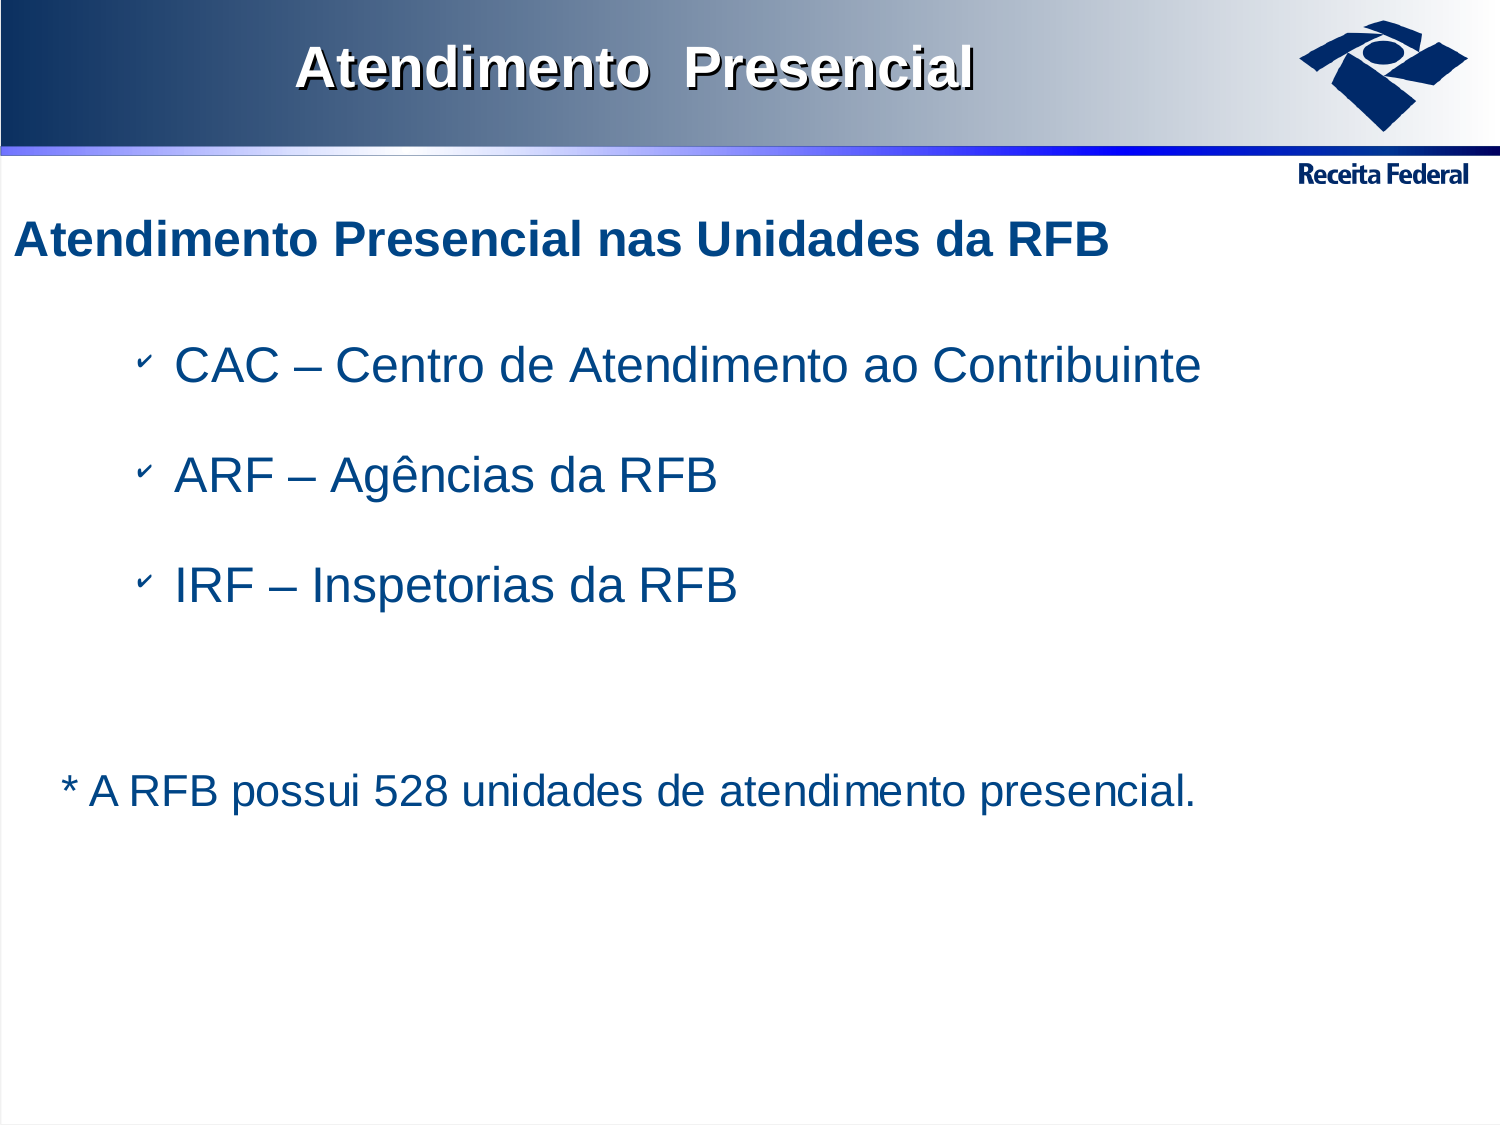

Atendimento Presencial
 Atendimento Presencial nas Unidades da RFB
#
CAC – Centro de Atendimento ao Contribuinte
ARF – Agências da RFB
IRF – Inspetorias da RFB